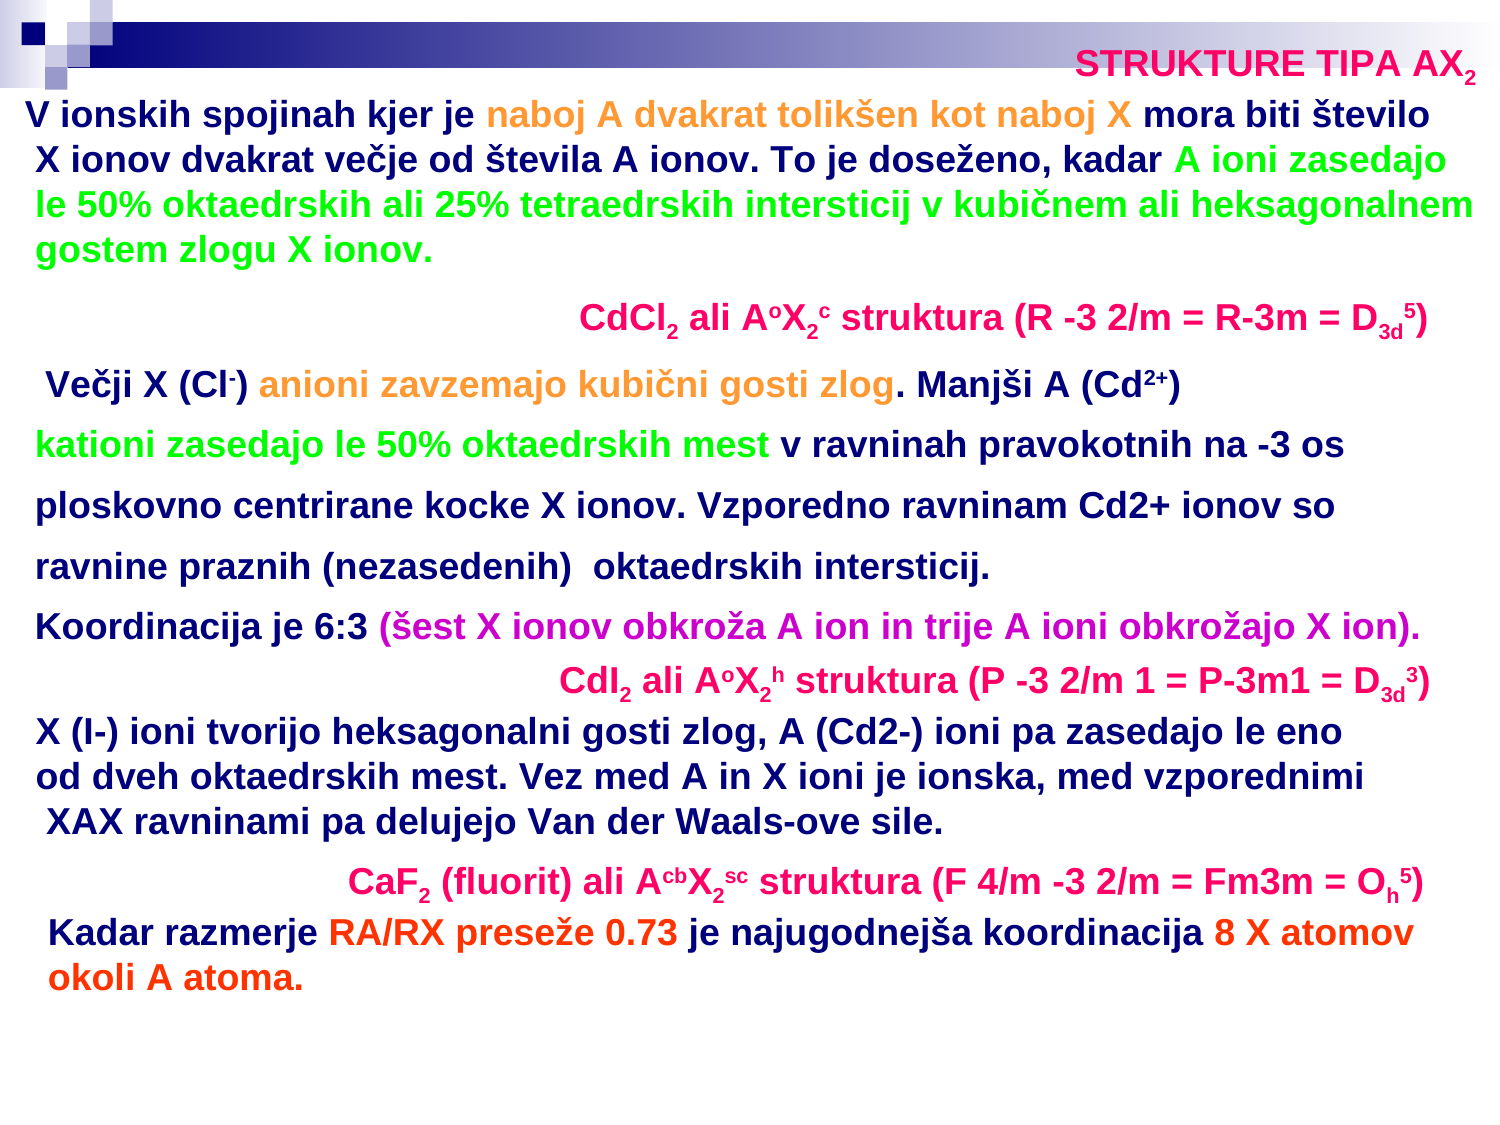

STRUKTURE TIPA AX2
V ionskih spojinah kjer je naboj A dvakrat tolikšen kot naboj X mora biti število
 X ionov dvakrat večje od števila A ionov. To je doseženo, kadar A ioni zasedajo
 le 50% oktaedrskih ali 25% tetraedrskih intersticij v kubičnem ali heksagonalnem
 gostem zlogu X ionov.
			 CdCl2 ali AoX2c struktura (R -3 2/m = R-3m = D3d5)
 Večji X (Cl-) anioni zavzemajo kubični gosti zlog. Manjši A (Cd2+)
kationi zasedajo le 50% oktaedrskih mest v ravninah pravokotnih na -3 os
ploskovno centrirane kocke X ionov. Vzporedno ravninam Cd2+ ionov so
ravnine praznih (nezasedenih) oktaedrskih intersticij.
Koordinacija je 6:3 (šest X ionov obkroža A ion in trije A ioni obkrožajo X ion).
			 CdI2 ali AoX2h struktura (P -3 2/m 1 = P-3m1 = D3d3)
X (I-) ioni tvorijo heksagonalni gosti zlog, A (Cd2-) ioni pa zasedajo le eno
od dveh oktaedrskih mest. Vez med A in X ioni je ionska, med vzporednimi
 XAX ravninami pa delujejo Van der Waals-ove sile.
		CaF2 (fluorit) ali AcbX2sc struktura (F 4/m -3 2/m = Fm3m = Oh5)
Kadar razmerje RA/RX preseže 0.73 je najugodnejša koordinacija 8 X atomov
okoli A atoma.